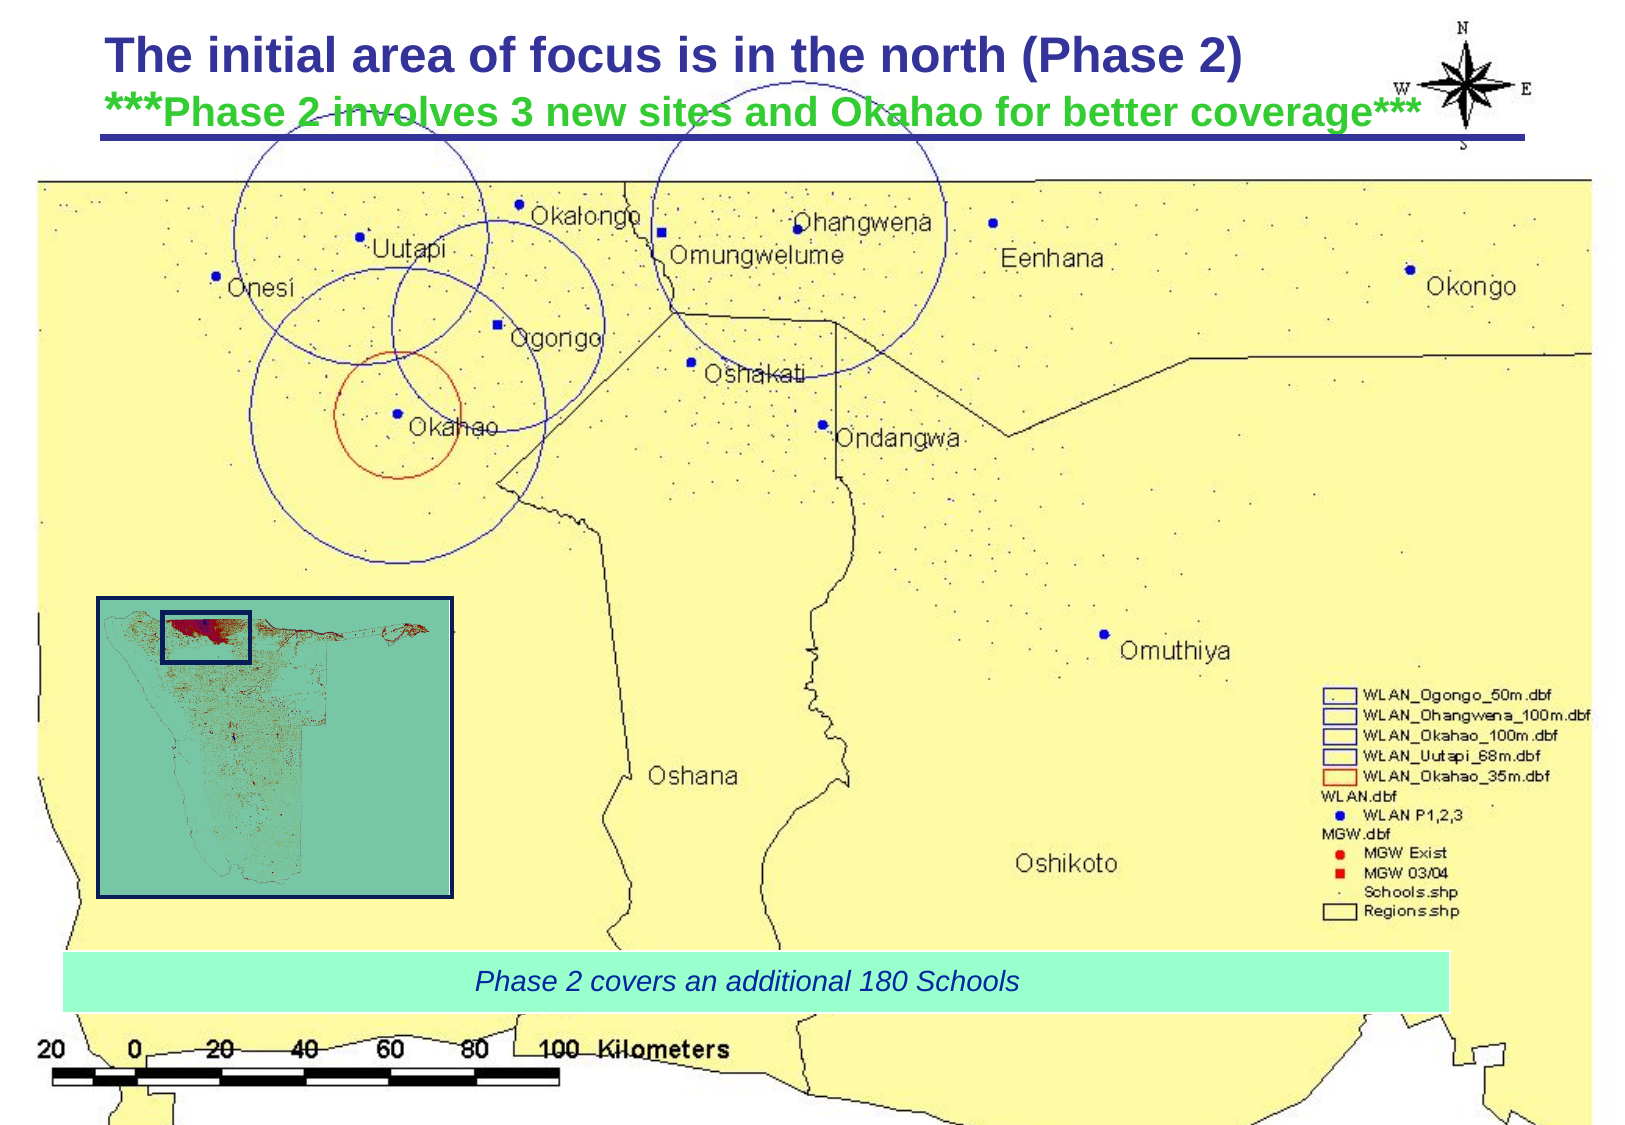

# The initial area of focus is in the north (Phase 2) ***Phase 2 involves 3 new sites and Okahao for better coverage***
Phase 2 covers an additional 180 Schools